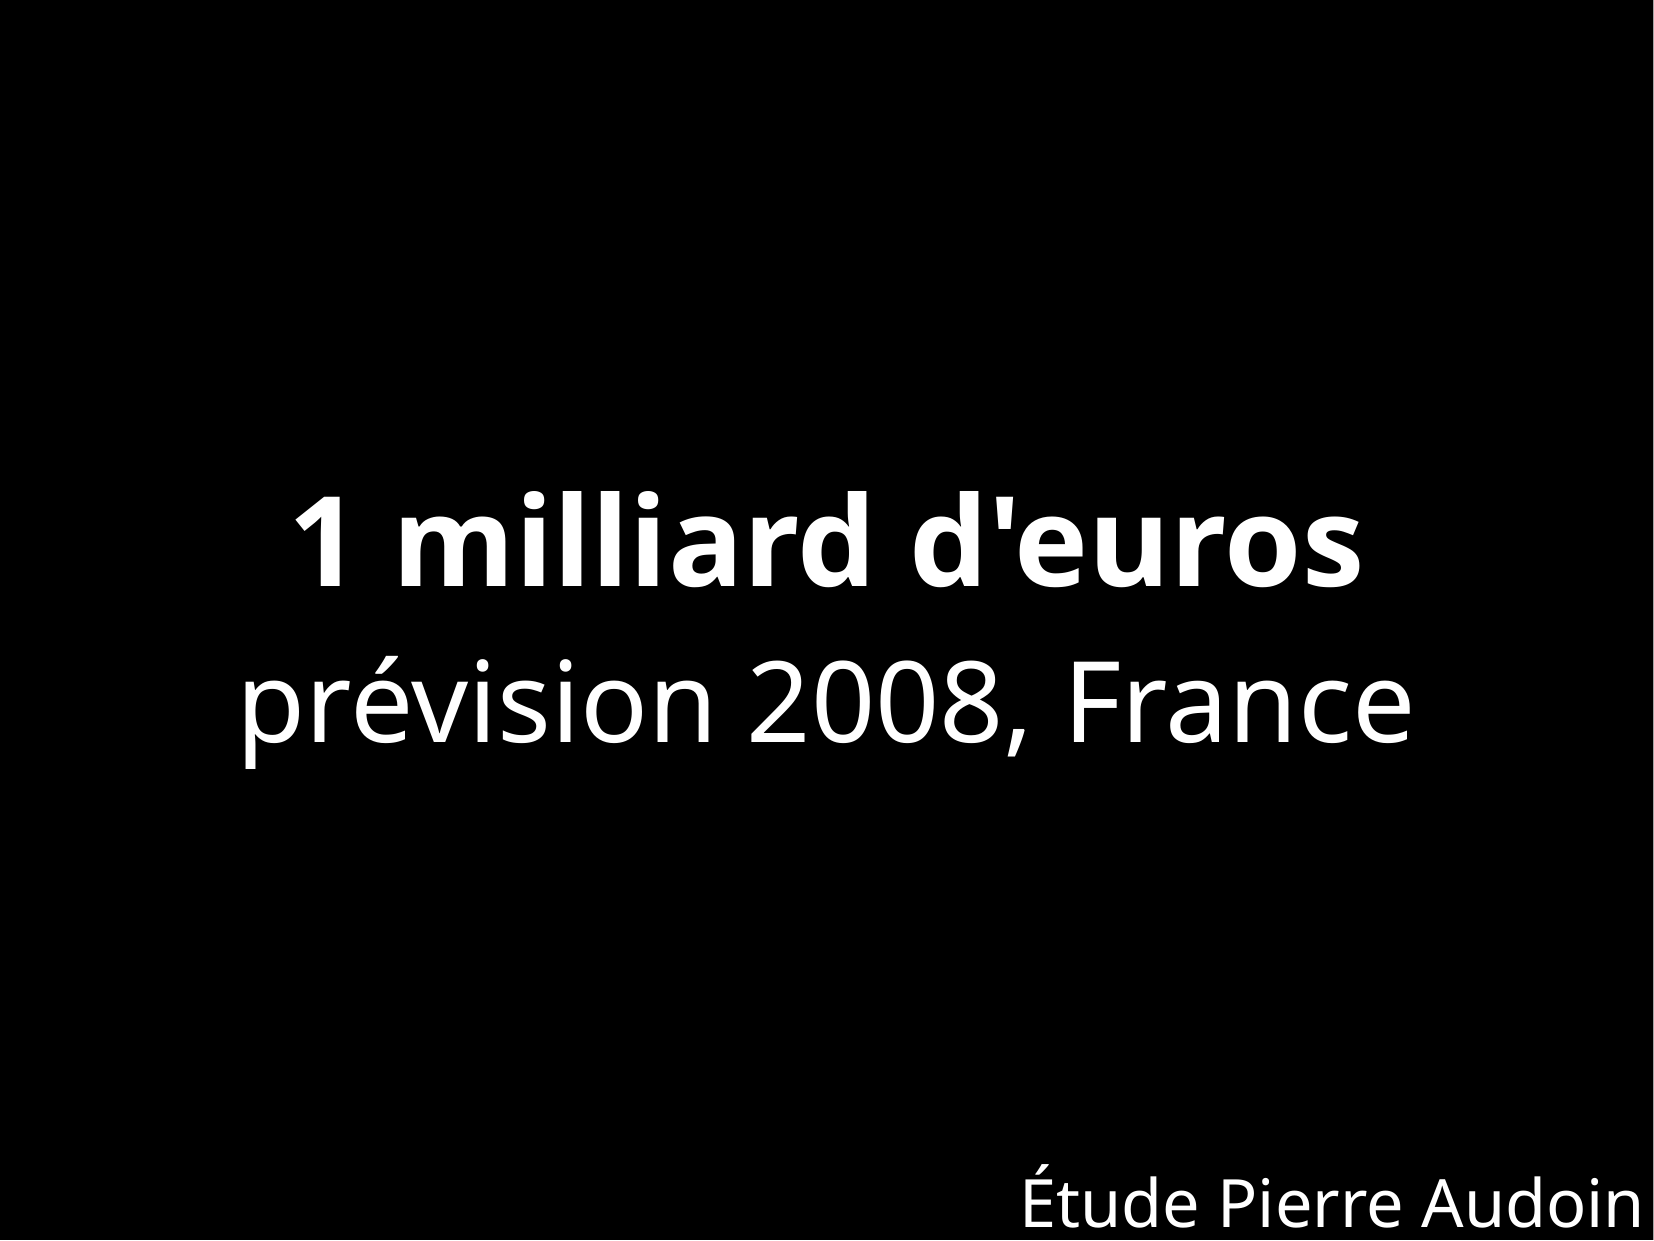

# 1 milliard d'euros prévision 2008, France
Étude Pierre Audoin Consultants